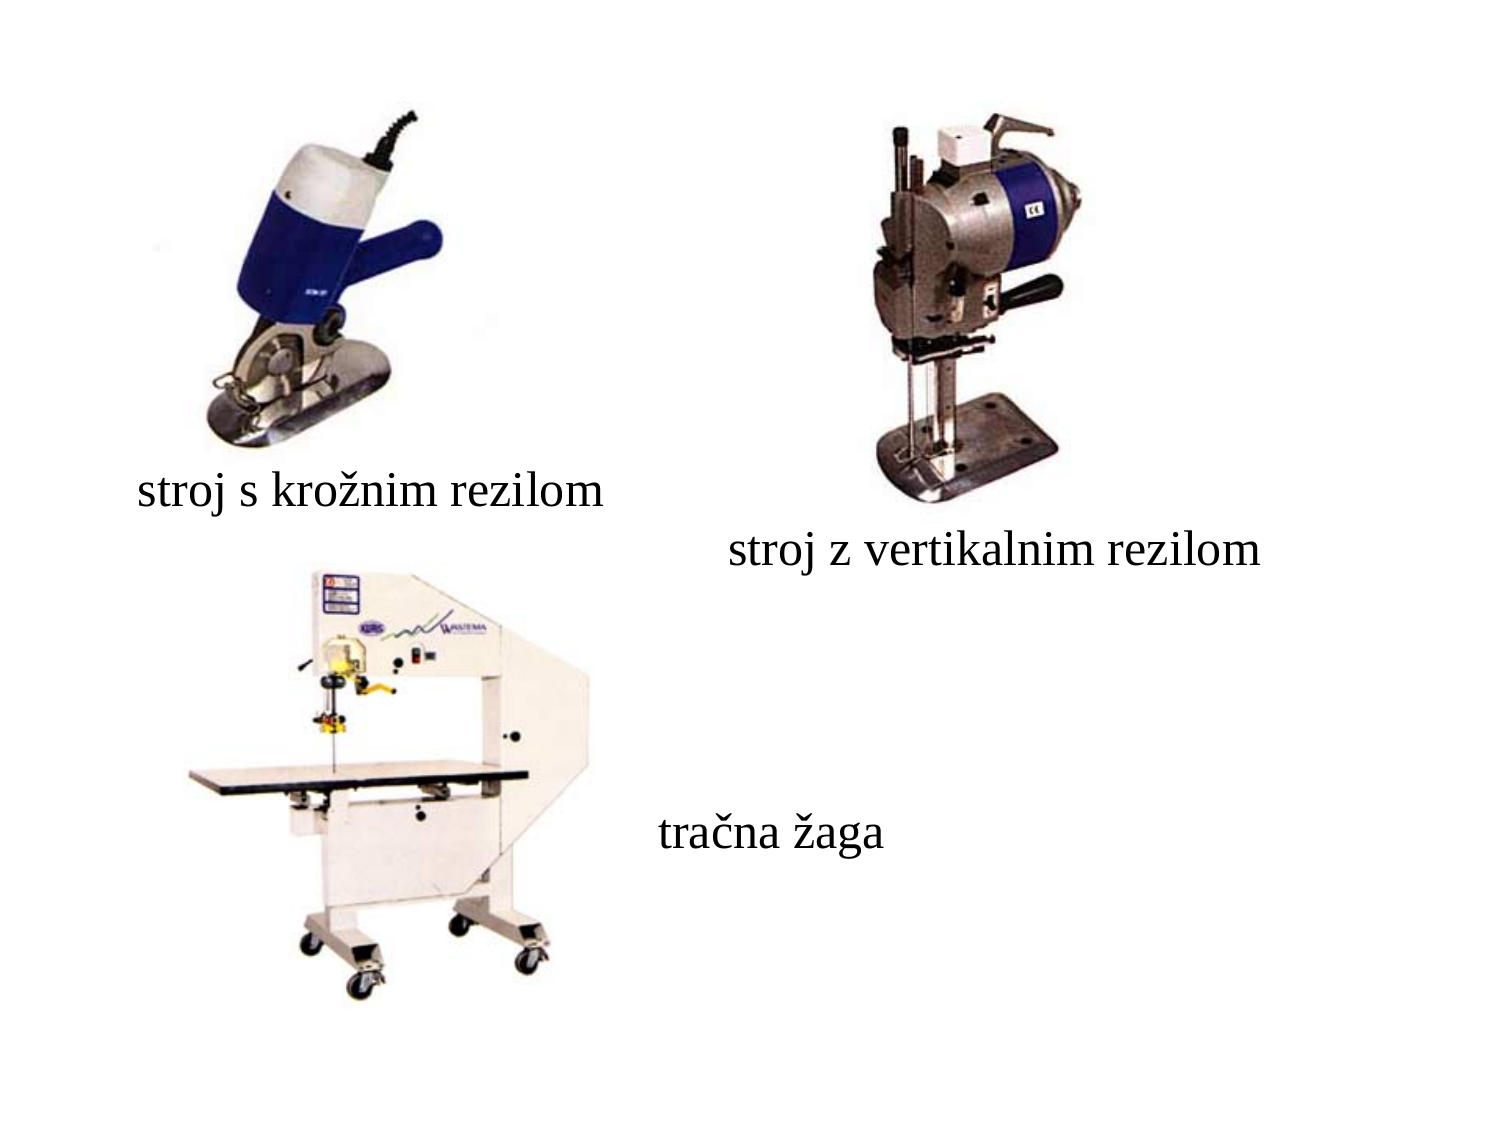

stroj s krožnim rezilom
stroj z vertikalnim rezilom
tračna žaga